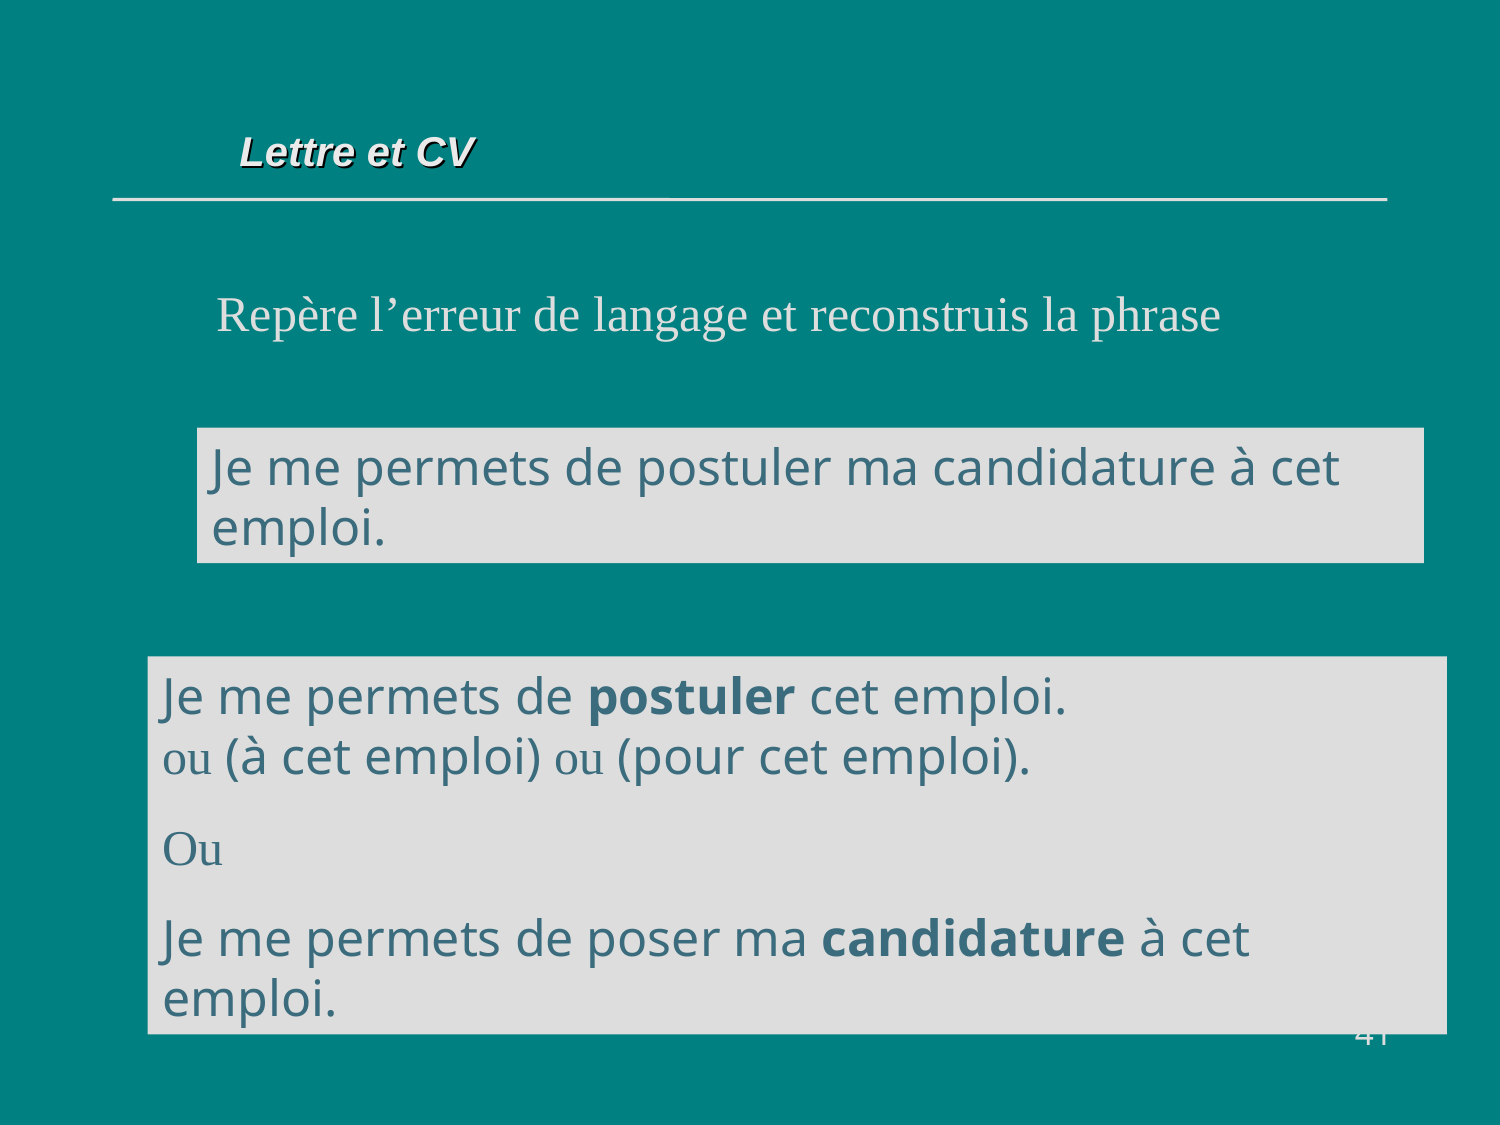

Lettre et CV
Repère l’erreur de langage et reconstruis la phrase
Je me permets de postuler ma candidature à cet emploi.
Je me permets de postuler cet emploi.
ou (à cet emploi) ou (pour cet emploi).
Ou
Je me permets de poser ma candidature à cet emploi.
41